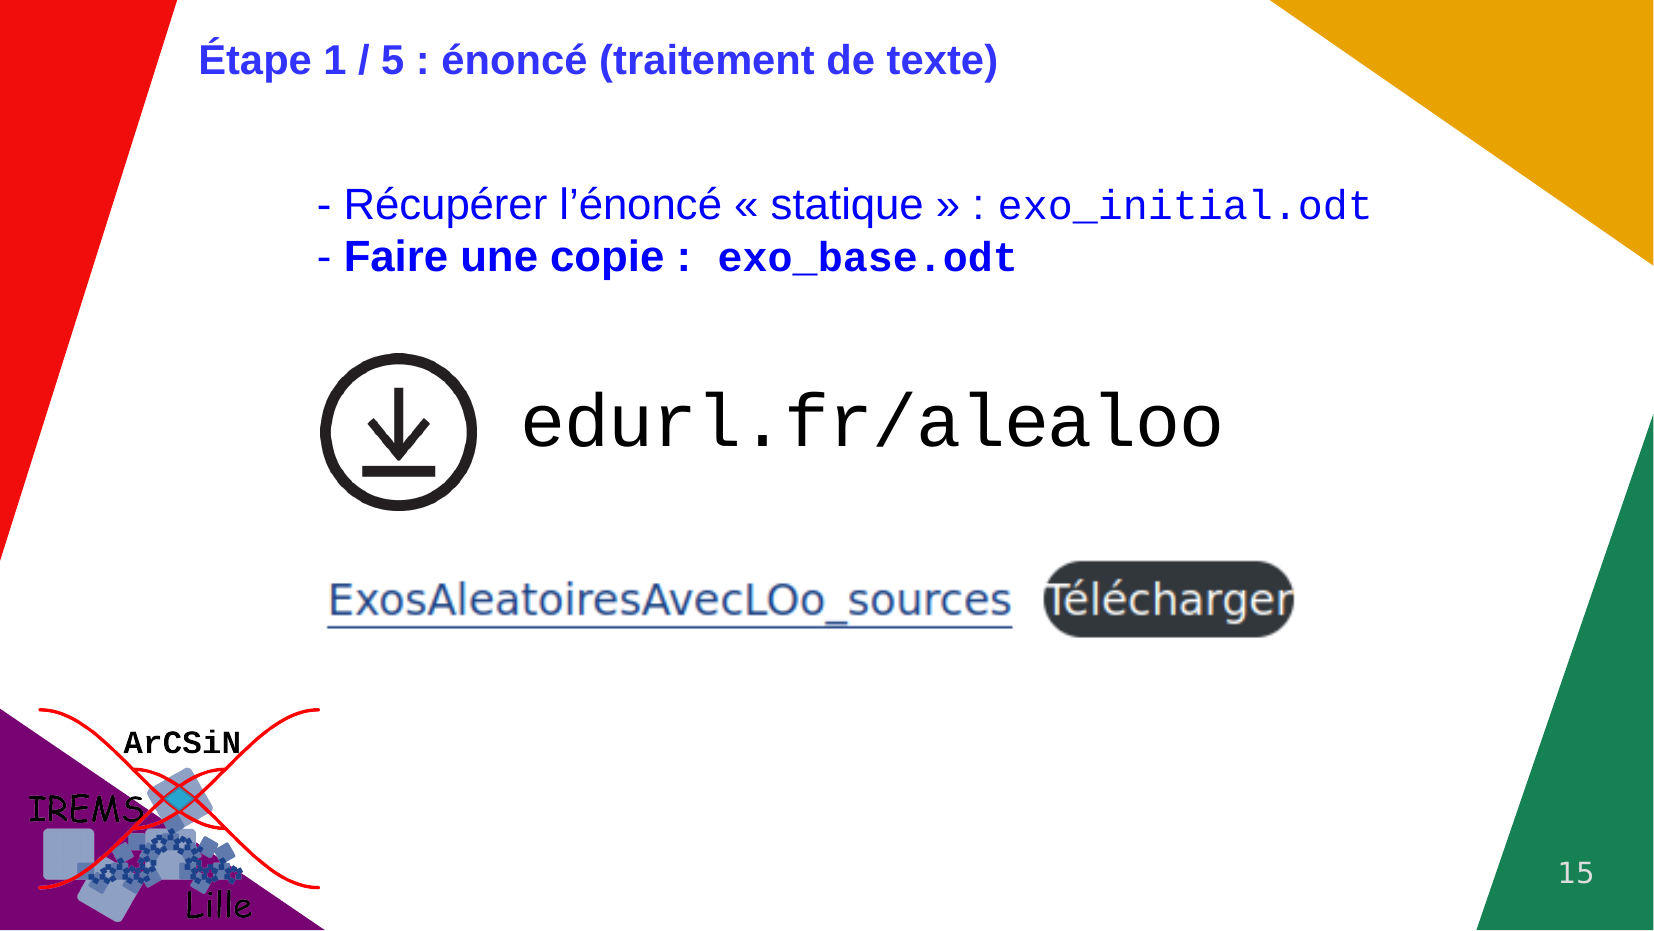

Étape 1 / 5 : énoncé (traitement de texte)
- Récupérer l’énoncé « statique » : exo_initial.odt
- Faire une copie : exo_base.odt
edurl.fr/alealoo
15